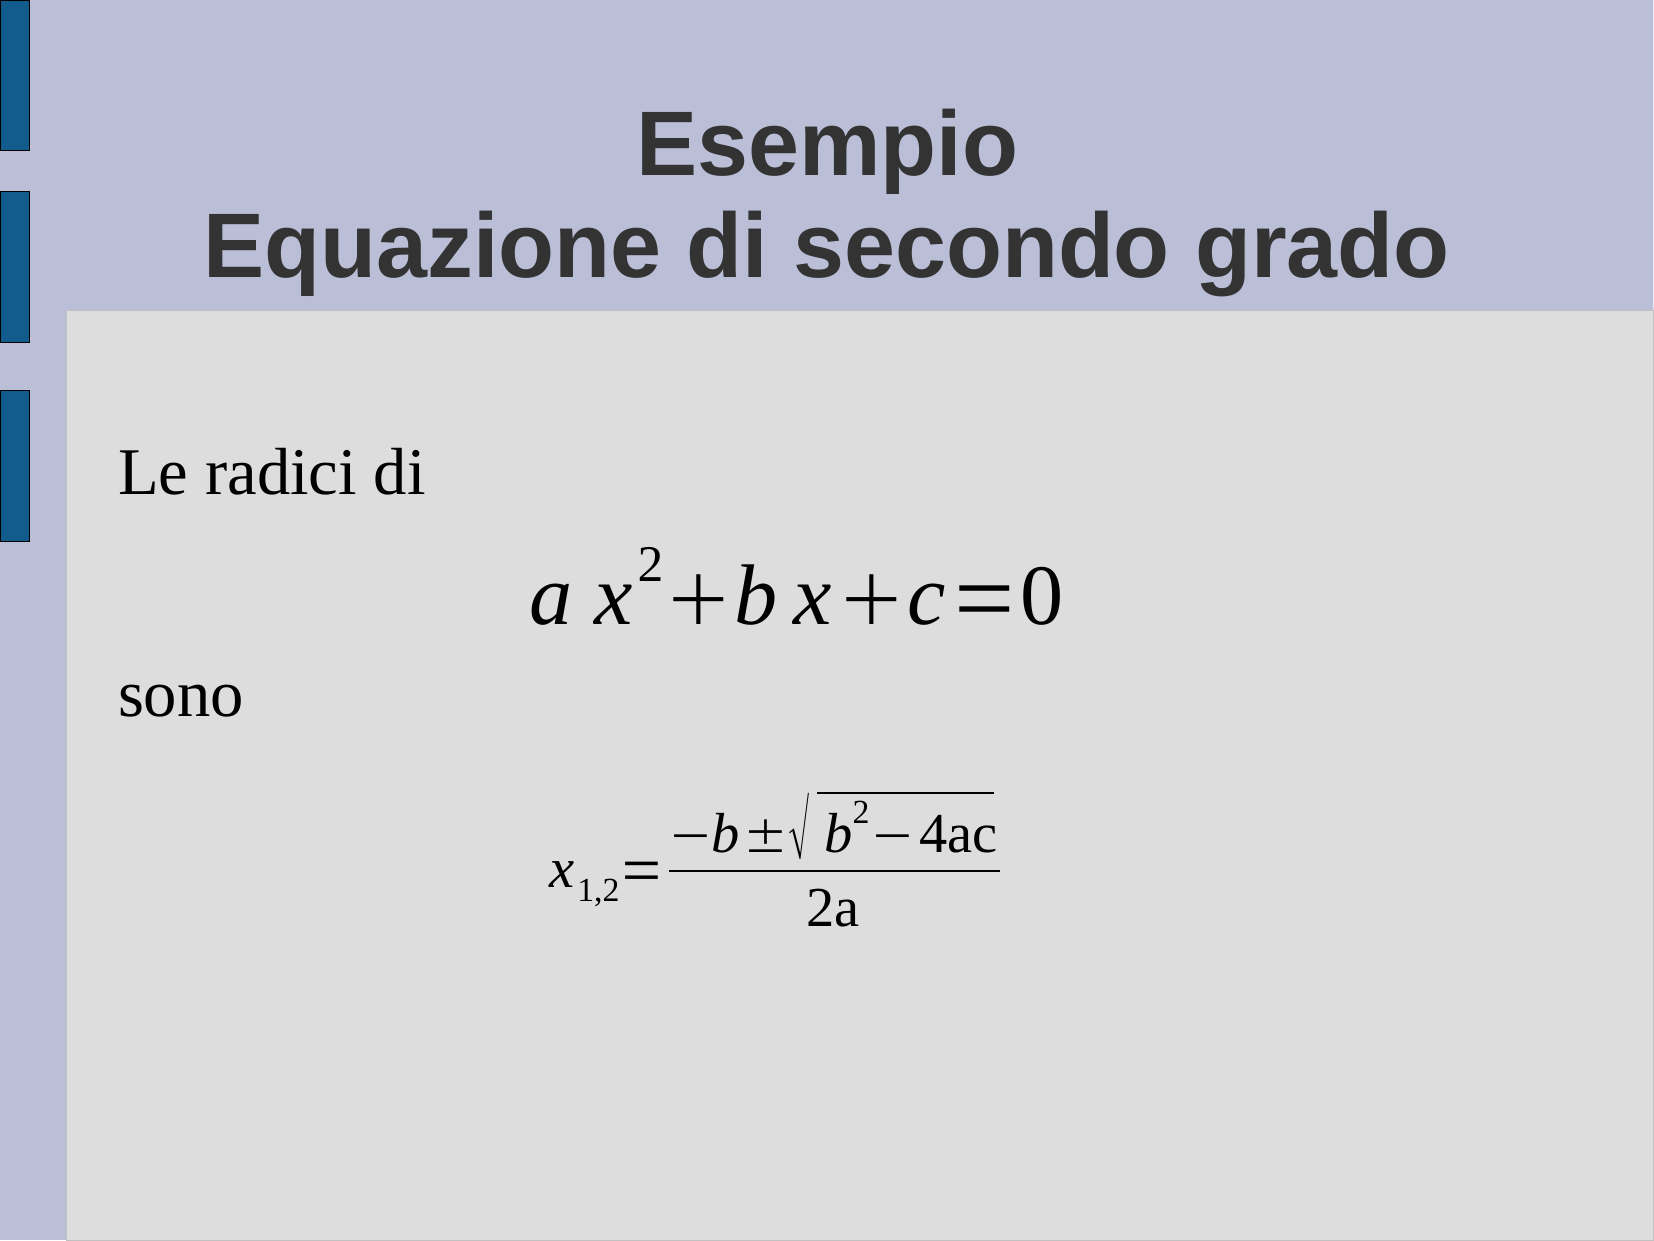

# Esempio Equazione di secondo grado
Le radici di
sono